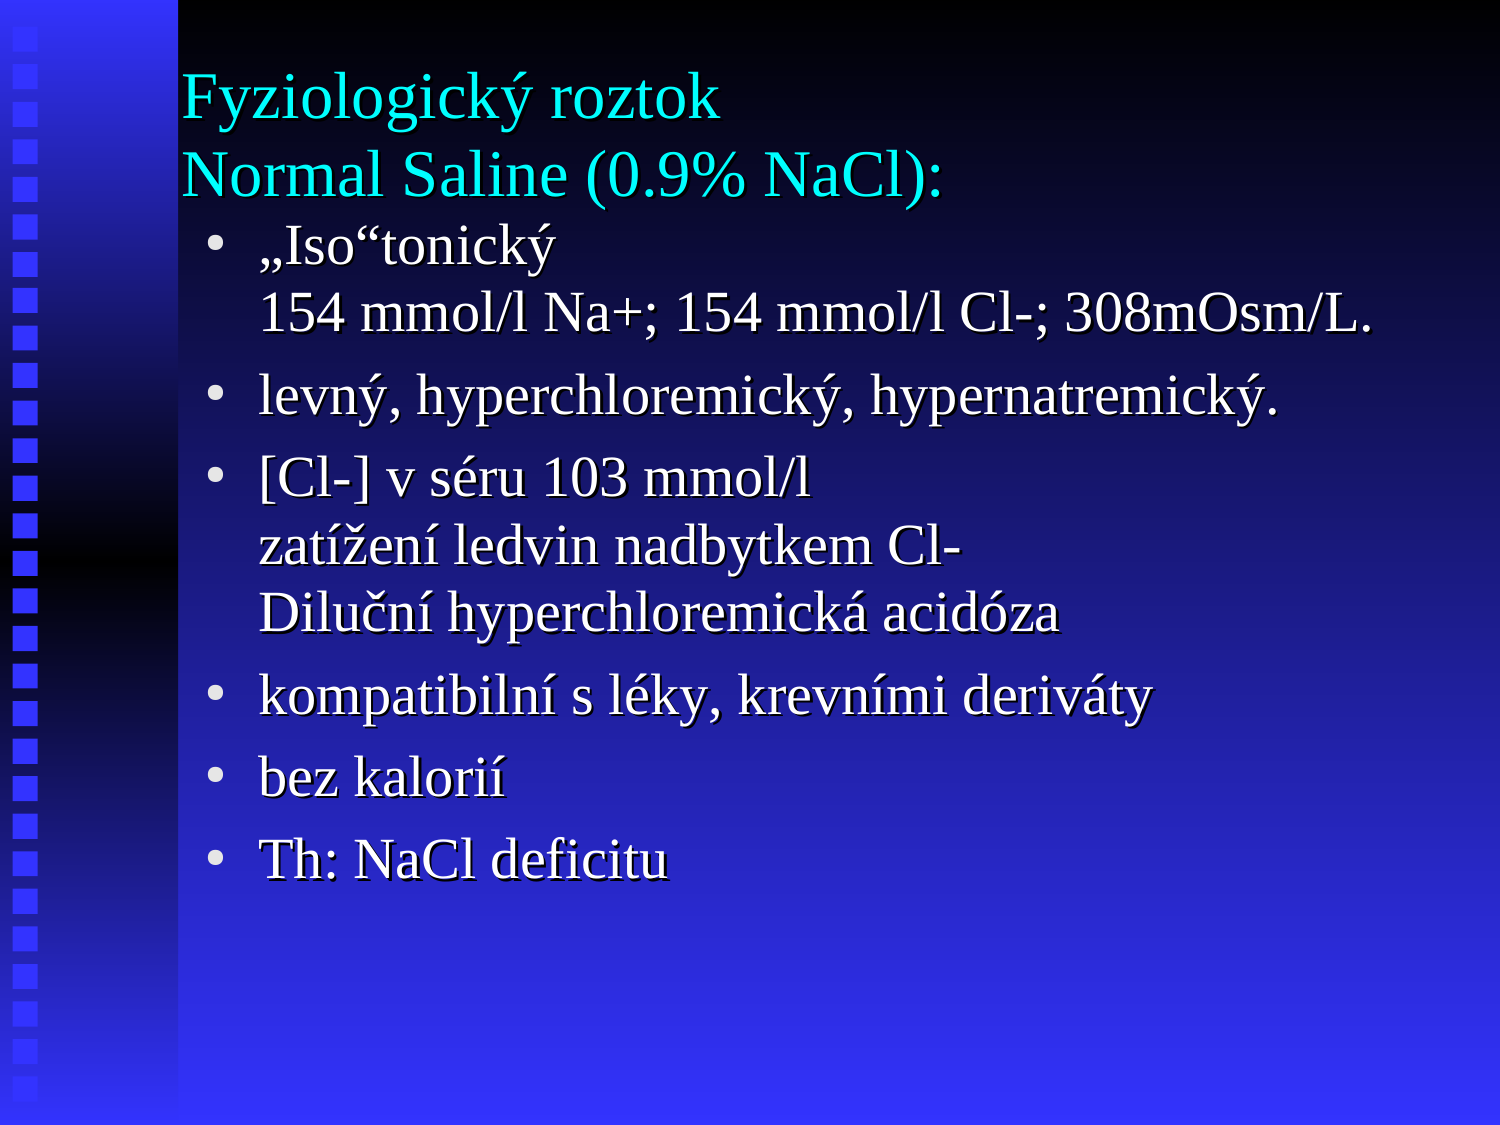

# Fyziologický roztok Normal Saline (0.9% NaCl):
„Iso“tonický
154 mmol/l Na+; 154 mmol/l Cl-; 308mOsm/L.
levný, hyperchloremický, hypernatremický.
[Cl-] v séru 103 mmol/l
zatížení ledvin nadbytkem Cl-
Diluční hyperchloremická acidóza
kompatibilní s léky, krevními deriváty
bez kalorií
Th: NaCl deficitu